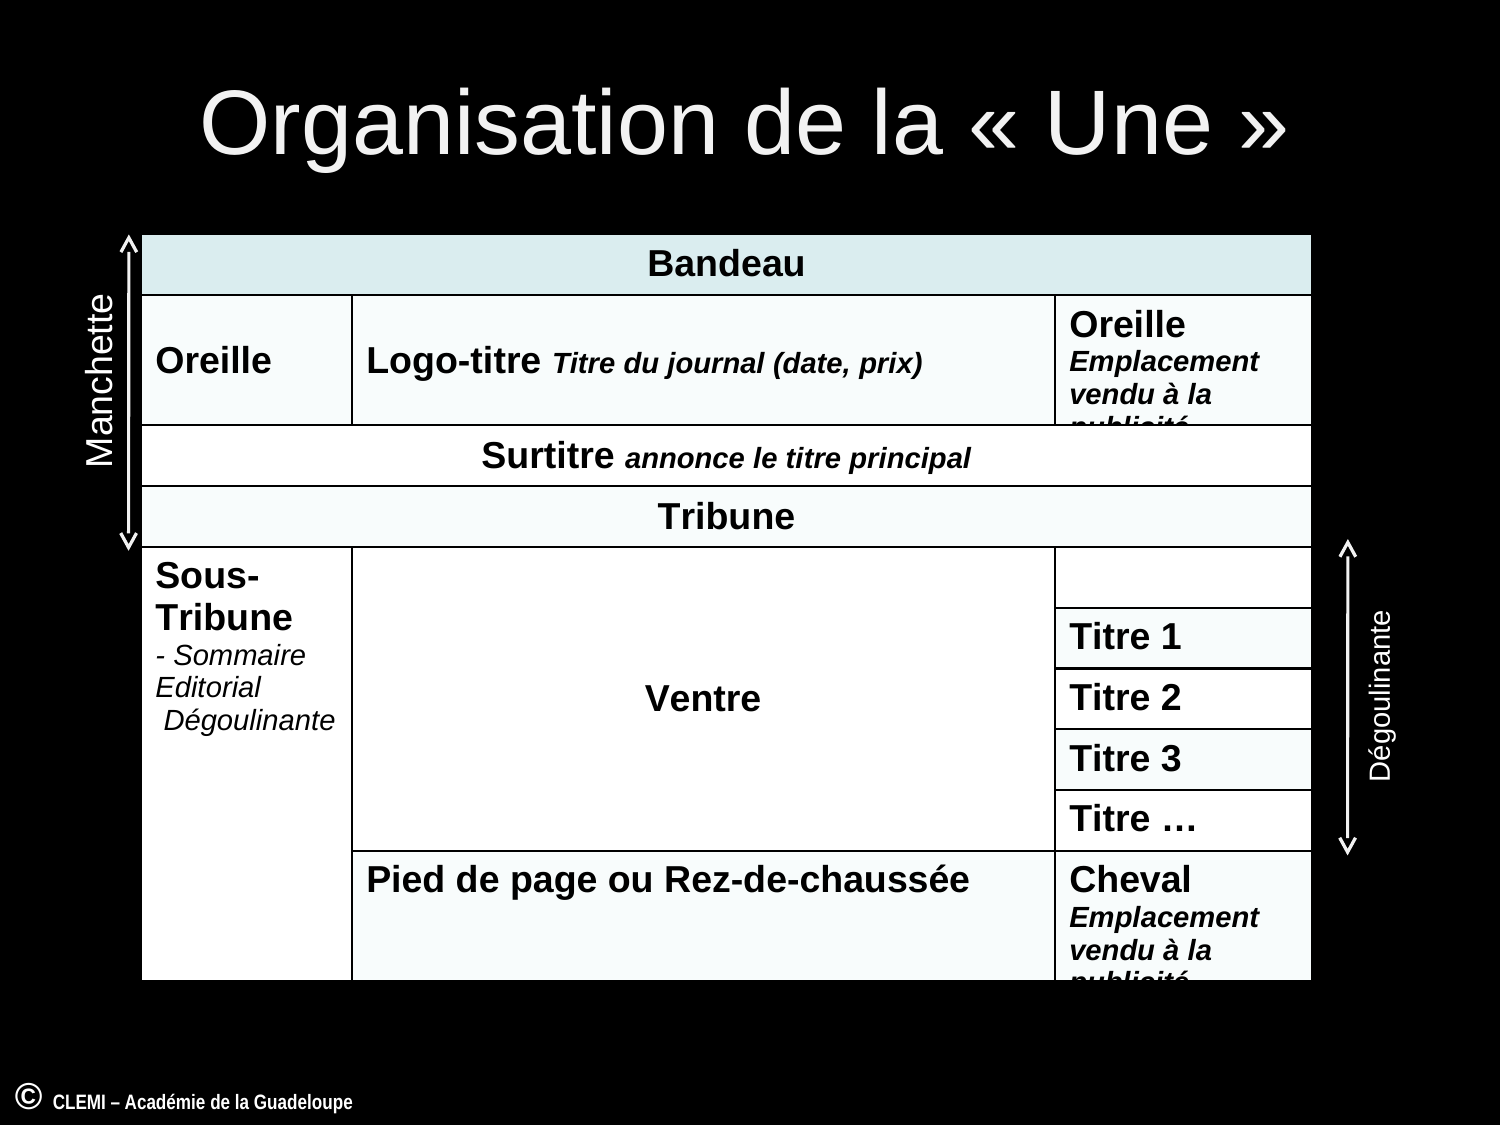

# Organisation de la « Une »
Bandeau
Oreille
Logo-titre Titre du journal (date, prix)
Oreille
Emplacement vendu à la publicité
Surtitre annonce le titre principal
Tribune
Sous-Tribune
- Sommaire
Editorial
 Dégoulinante
Ventre
Titre 1
Titre 2
Titre 3
Titre …
Pied de page ou Rez-de-chaussée
Cheval
Emplacement vendu à la publicité
Manchette
Dégoulinante
© CLEMI – Académie de la Guadeloupe